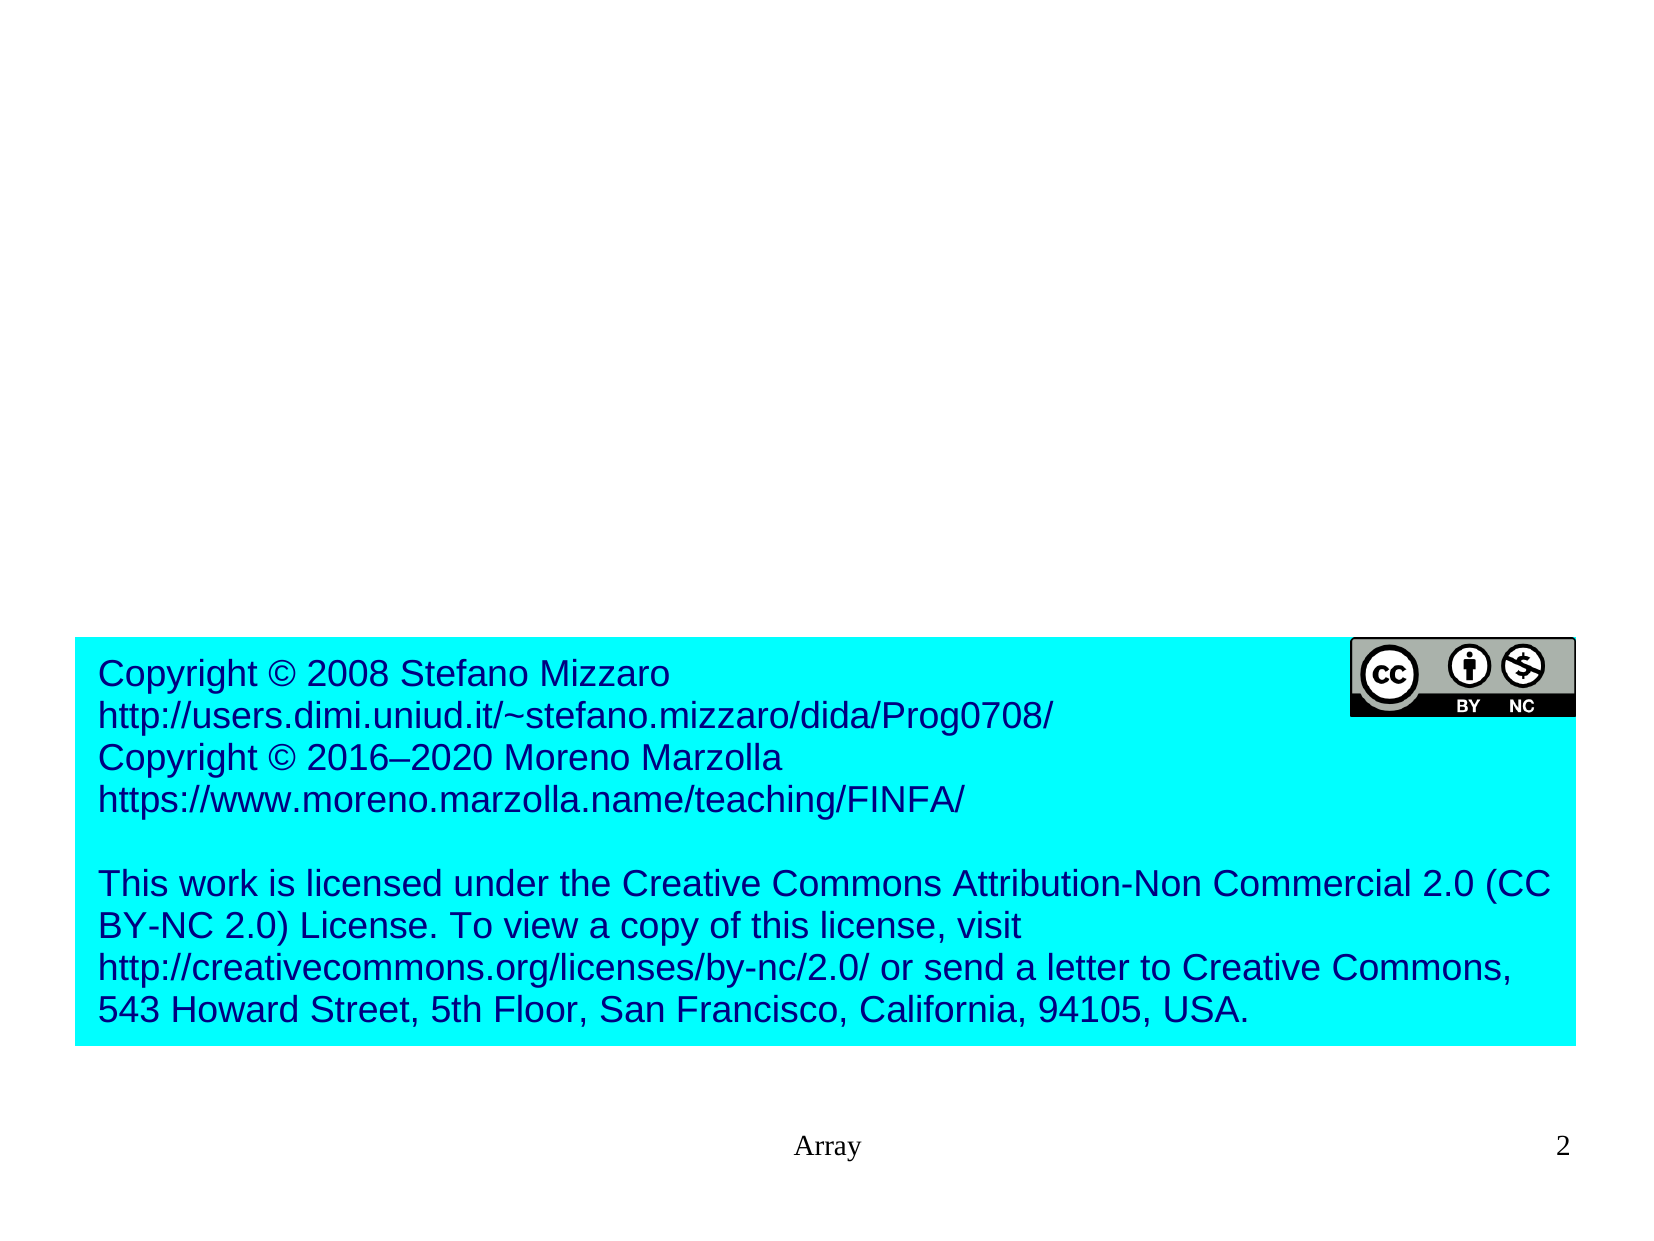

Copyright © 2008 Stefano Mizzaro
http://users.dimi.uniud.it/~stefano.mizzaro/dida/Prog0708/
Copyright © 2016–2020 Moreno Marzolla
https://www.moreno.marzolla.name/teaching/FINFA/
This work is licensed under the Creative Commons Attribution-Non Commercial 2.0 (CC BY-NC 2.0) License. To view a copy of this license, visit http://creativecommons.org/licenses/by-nc/2.0/ or send a letter to Creative Commons, 543 Howard Street, 5th Floor, San Francisco, California, 94105, USA.
Array
2